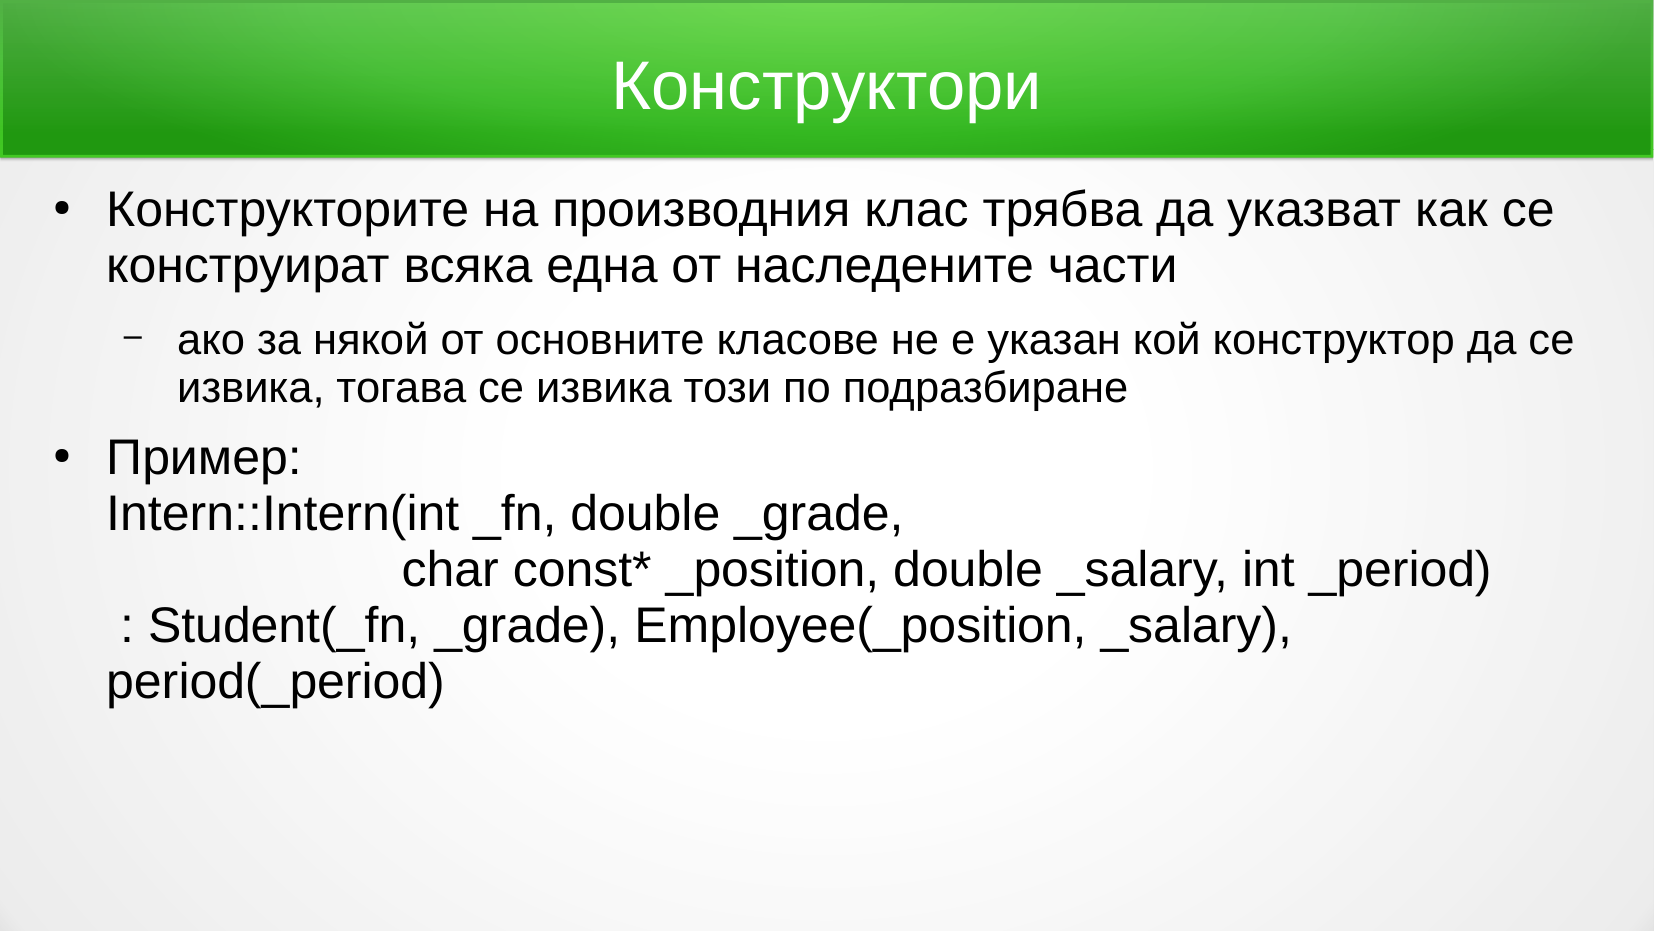

# Конструктори
Конструкторите на производния клас трябва да указват как се конструират всяка една от наследените части
ако за някой от основните класове не е указан кой конструктор да се извика, тогава се извика този по подразбиране
Пример:
Intern::Intern(int _fn, double _grade,
				char const* _position, double _salary, int _period)
 : Student(_fn, _grade), Employee(_position, _salary), period(_period)